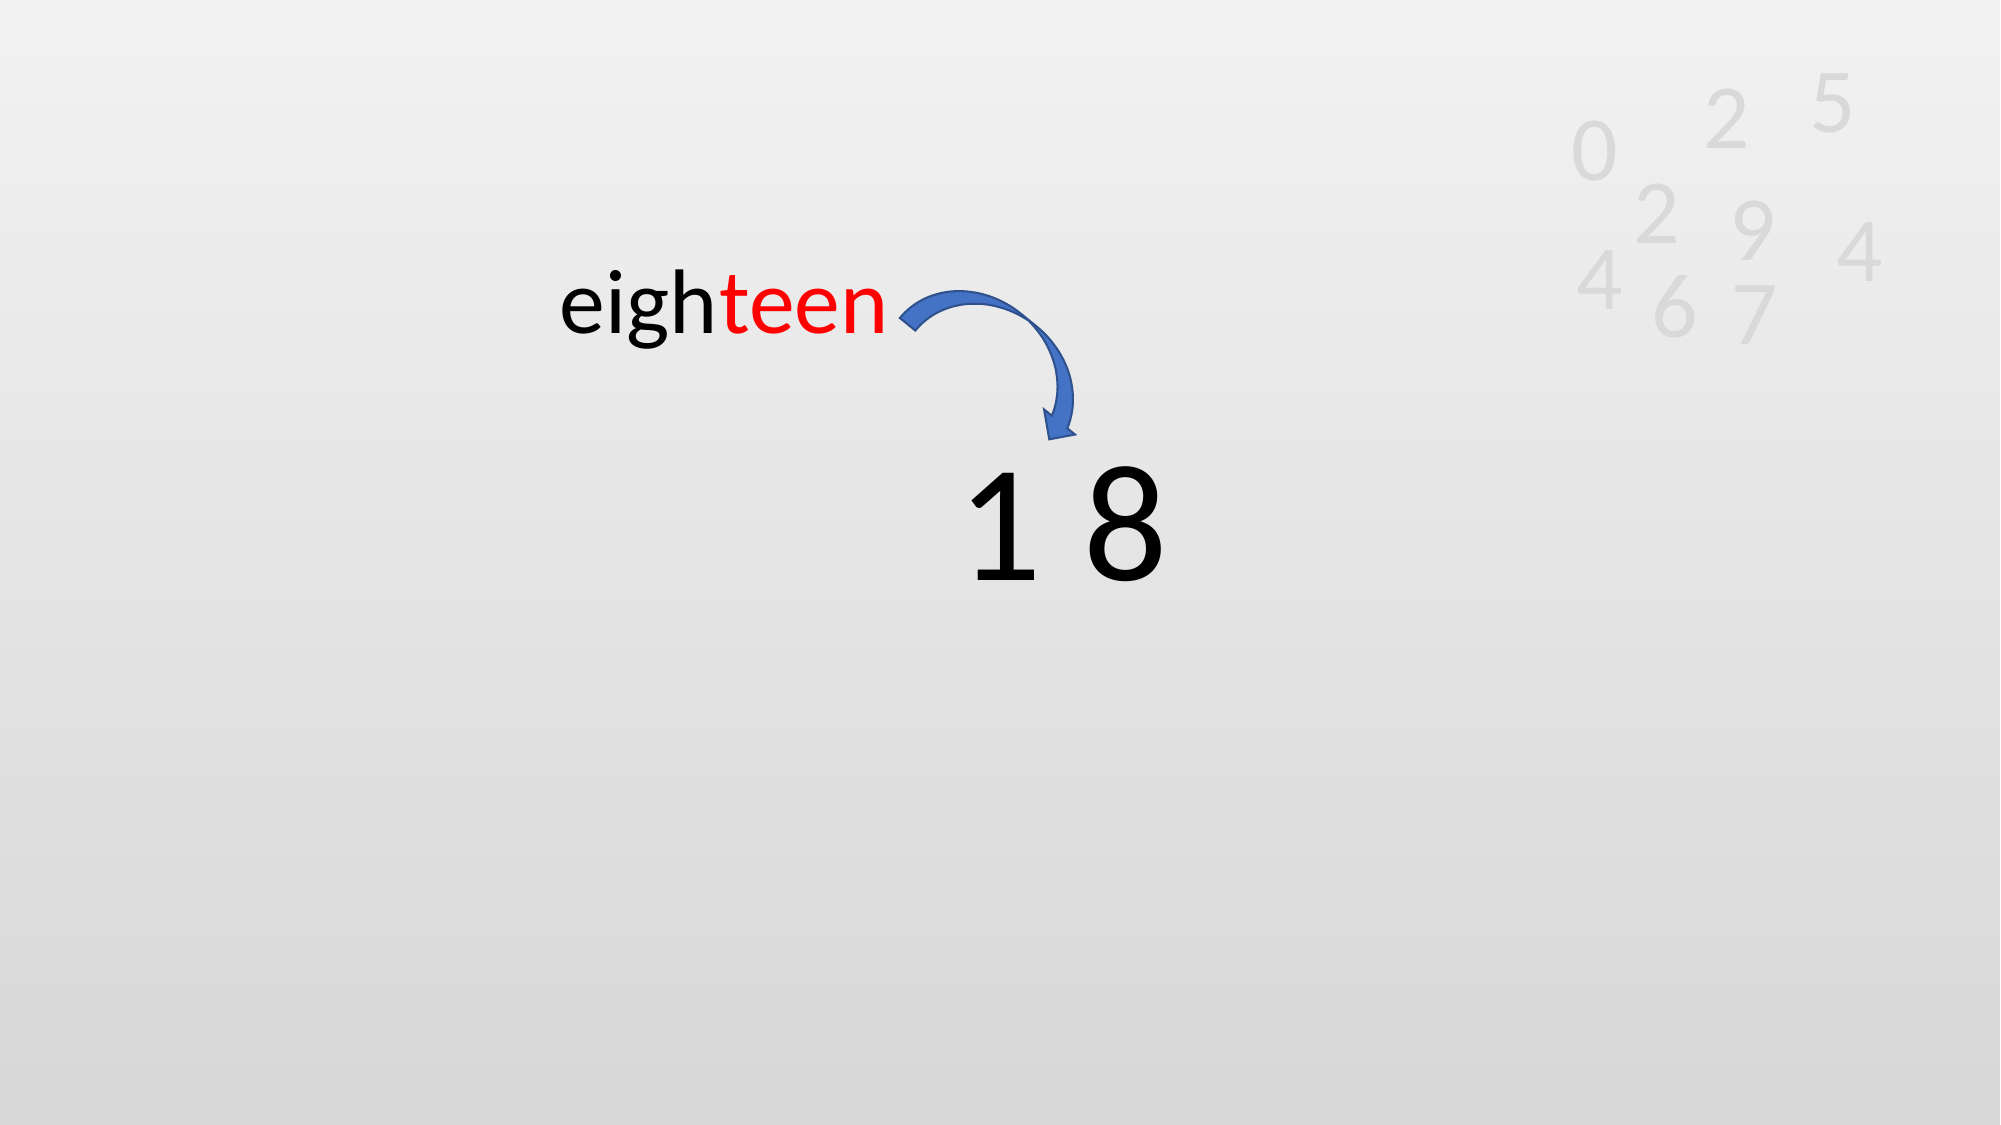

5
2
0
2
9
4
4
eigh
teen
6
7
1
8